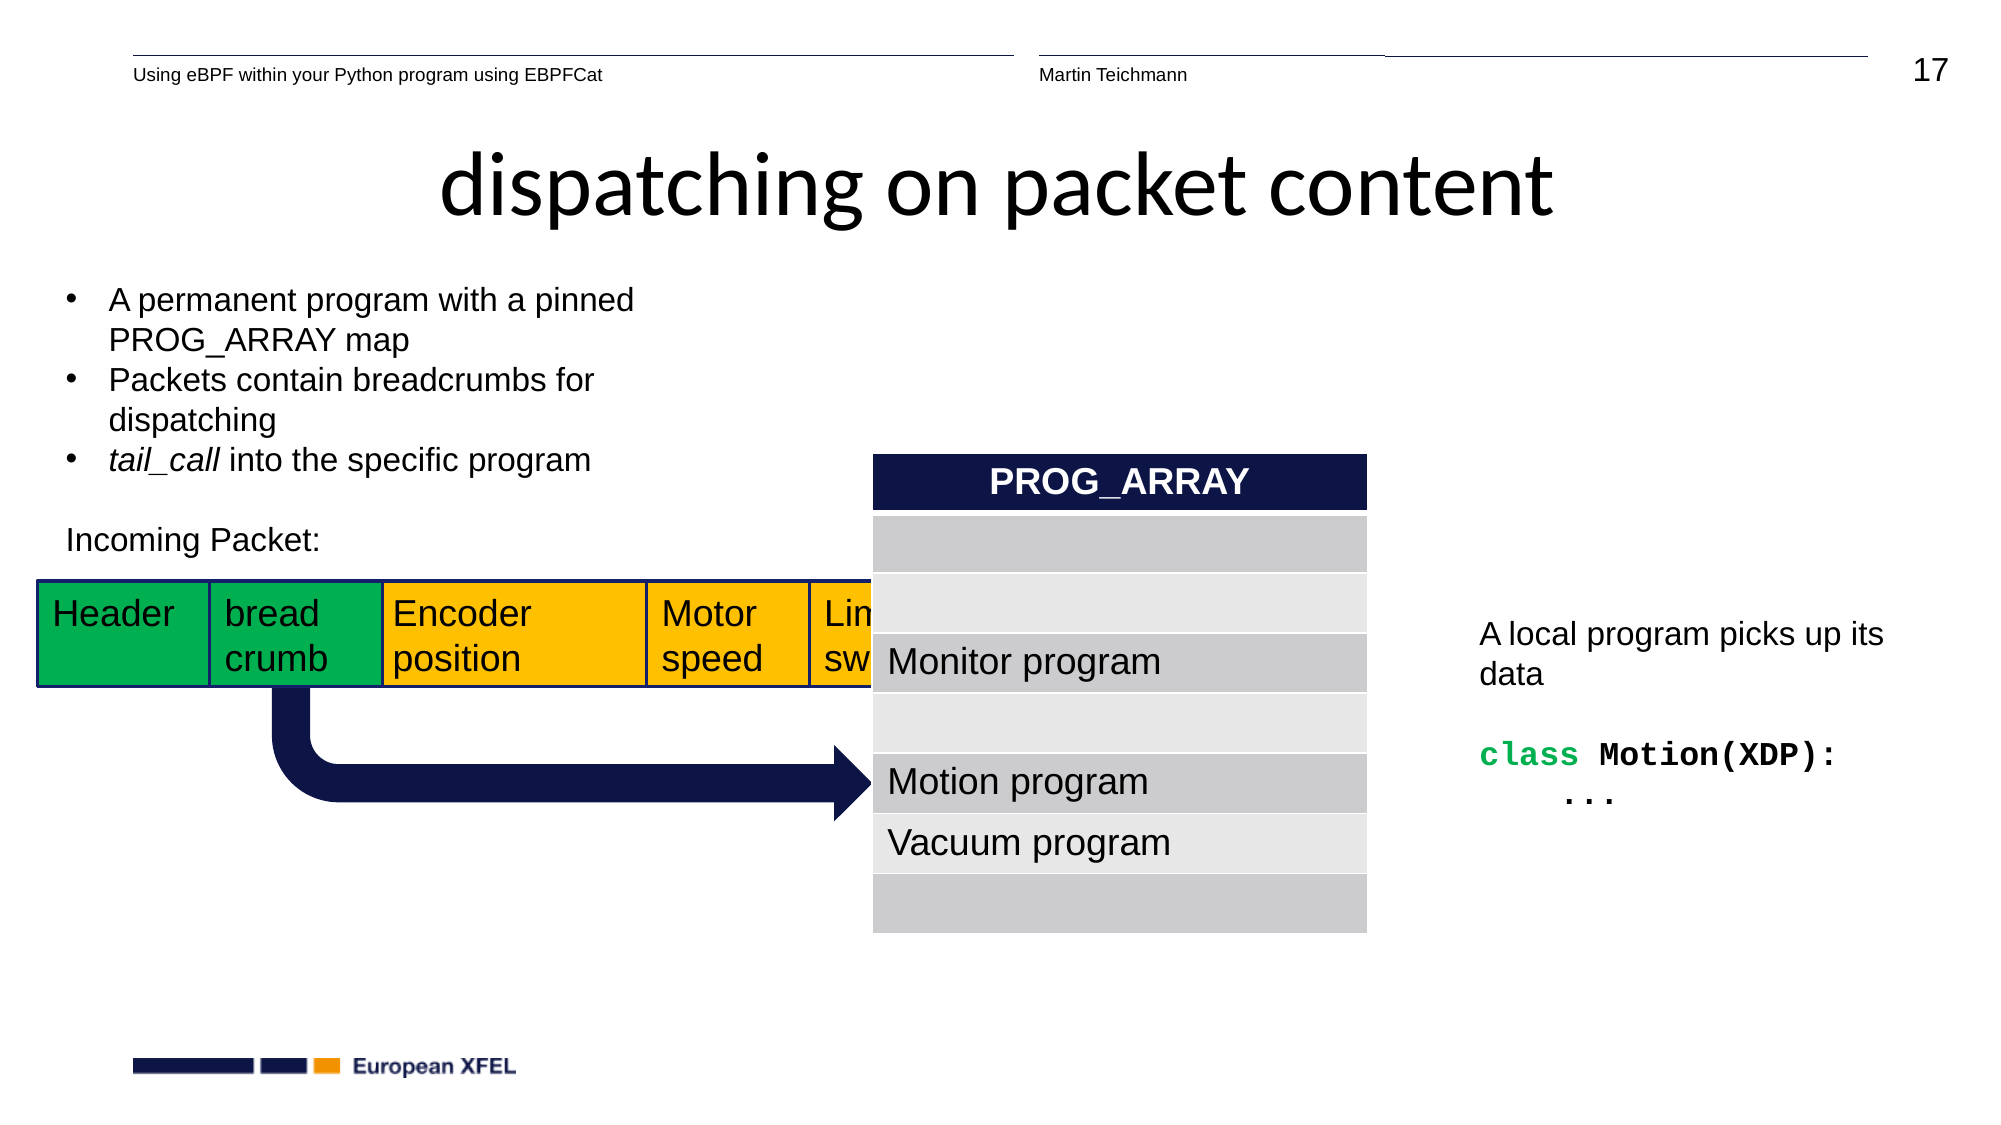

# dispatching on packet content
A permanent program with a pinned PROG_ARRAY map
Packets contain breadcrumbs for dispatching
tail_call into the specific program
Incoming Packet:
| PROG\_ARRAY |
| --- |
| |
| |
| Monitor program |
| |
| Motion program |
| Vacuum program |
| |
Header
bread crumb
Encoder position
Motor speed
Limit switches
A local program picks up its data
class Motion(XDP):
 ...